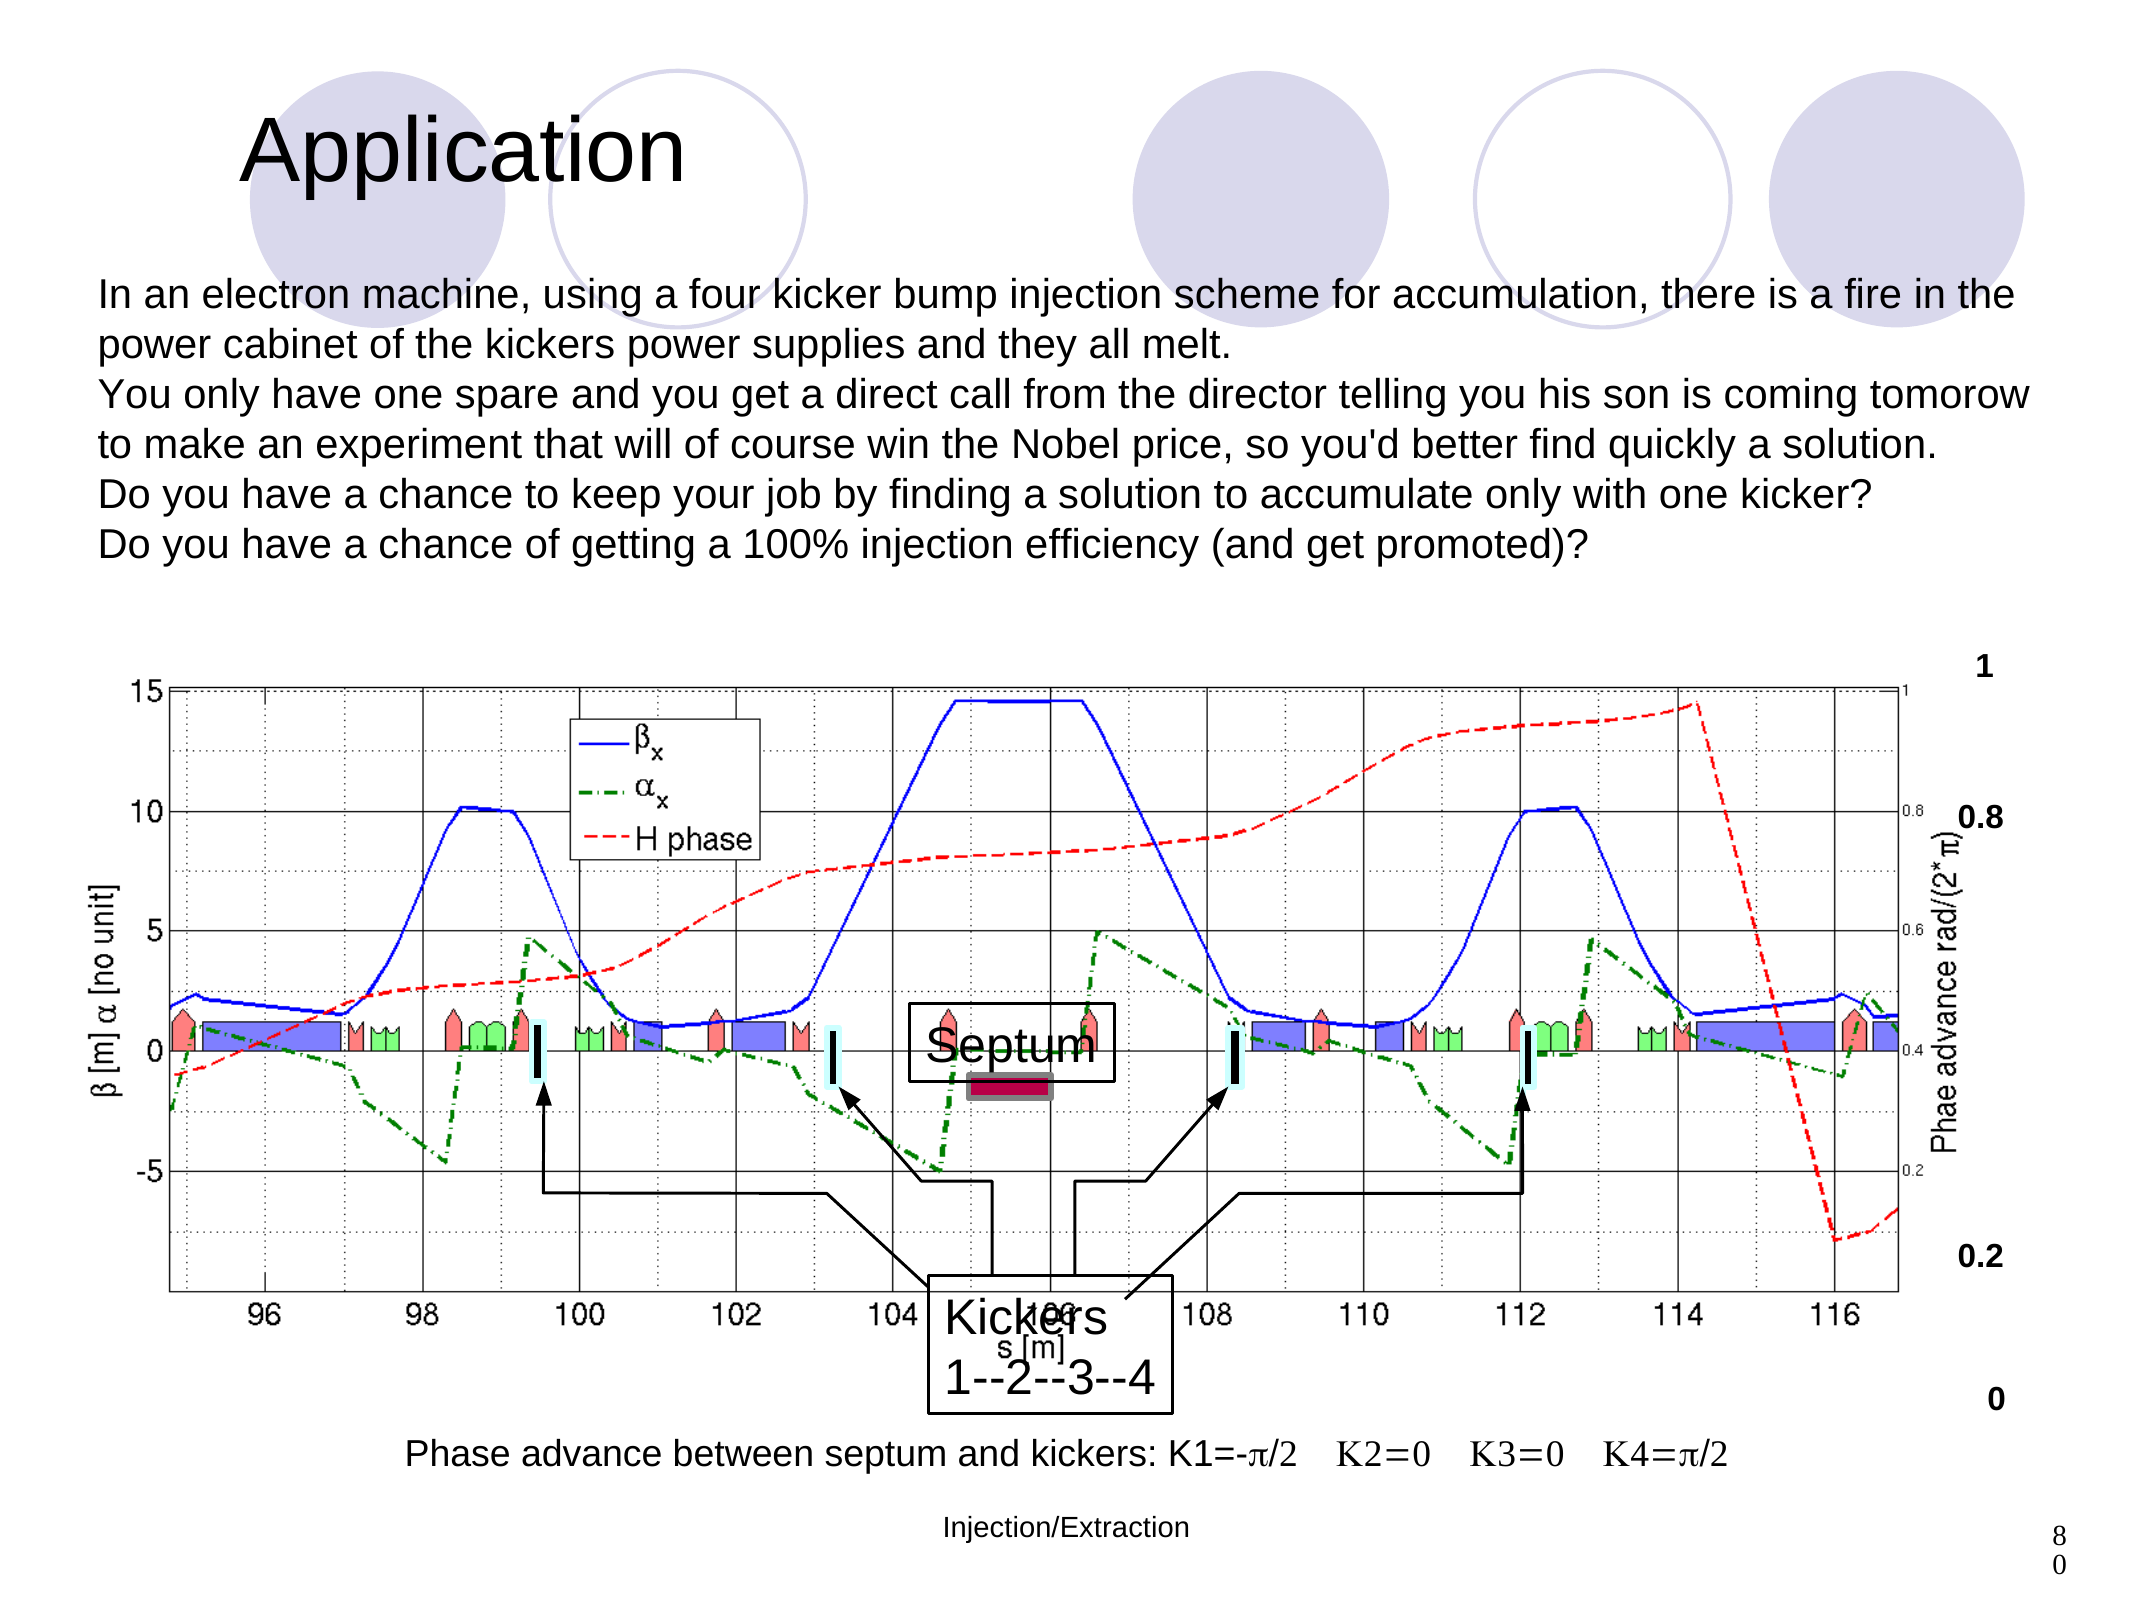

Application
In an electron machine, using a four kicker bump injection scheme for accumulation, there is a fire in the power cabinet of the kickers power supplies and they all melt.
You only have one spare and you get a direct call from the director telling you his son is coming tomorow to make an experiment that will of course win the Nobel price, so you'd better find quickly a solution.
Do you have a chance to keep your job by finding a solution to accumulate only with one kicker?
Do you have a chance of getting a 100% injection efficiency (and get promoted)?
1
0.8
Septum
0.2
Kickers
1--2--3--4
0
Phase advance between septum and kickers: K1=-p/2 K2=0 K3=0 K4=p/2
80